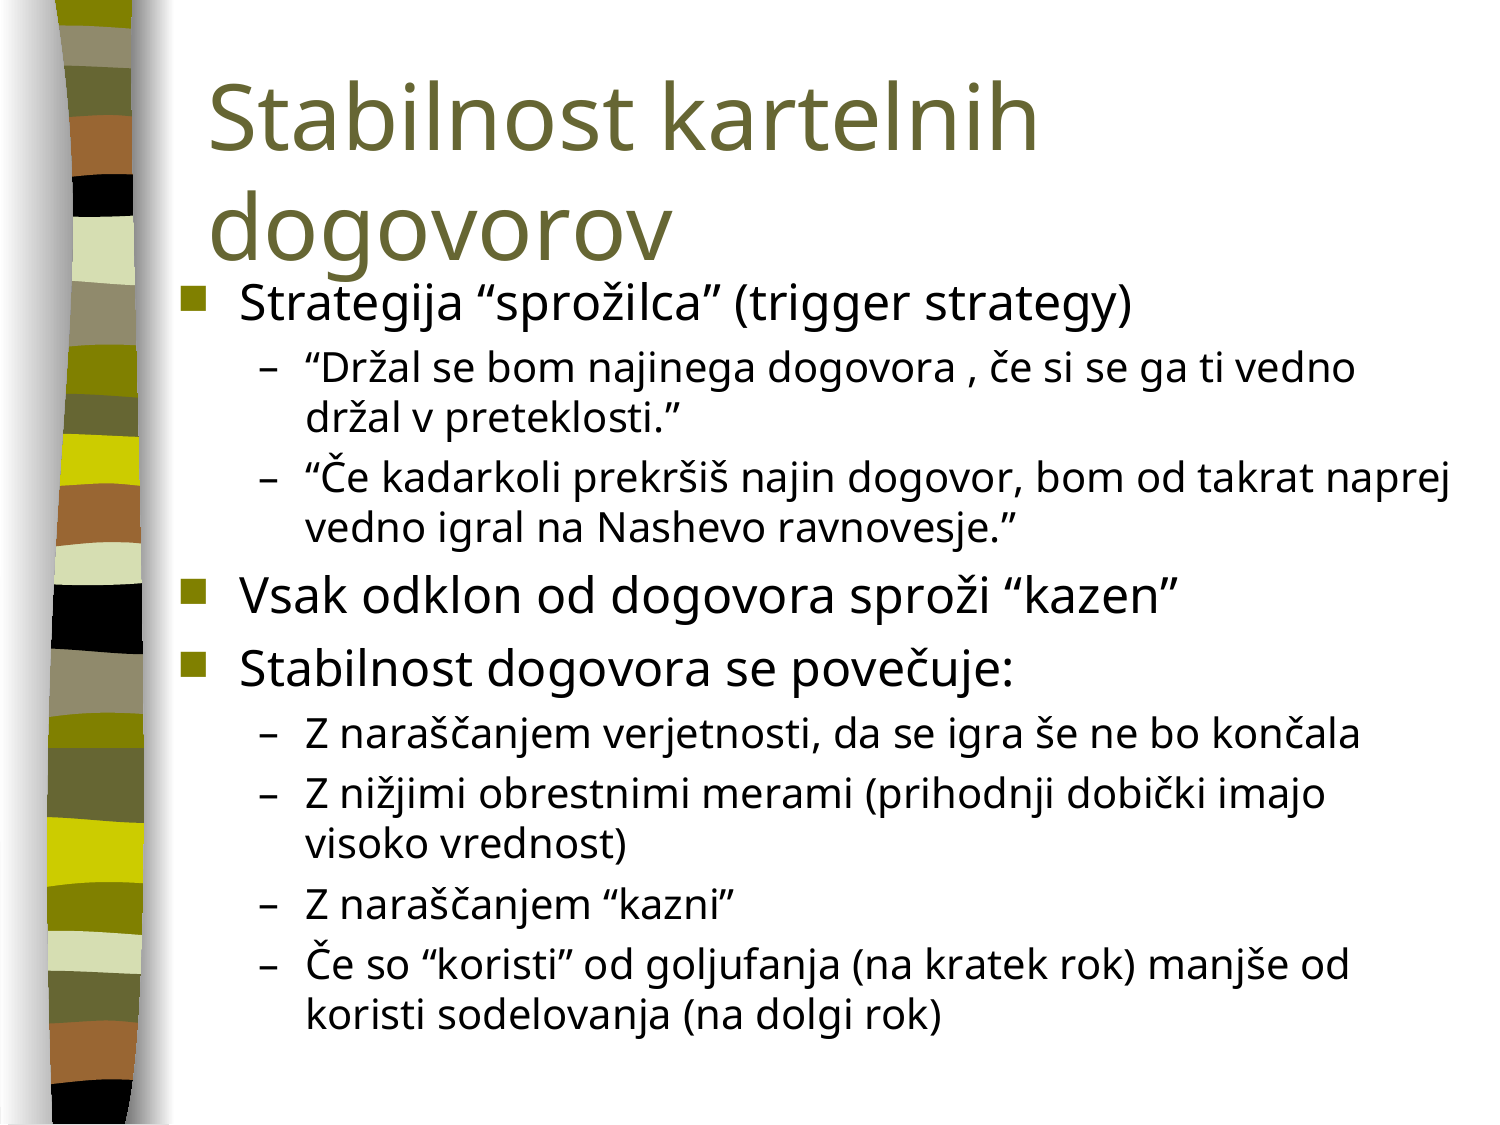

# Stabilnost kartelnih dogovorov
Strategija “sprožilca” (trigger strategy)
“Držal se bom najinega dogovora , če si se ga ti vedno držal v preteklosti.”
“Če kadarkoli prekršiš najin dogovor, bom od takrat naprej vedno igral na Nashevo ravnovesje.”
Vsak odklon od dogovora sproži “kazen”
Stabilnost dogovora se povečuje:
Z naraščanjem verjetnosti, da se igra še ne bo končala
Z nižjimi obrestnimi merami (prihodnji dobički imajo visoko vrednost)
Z naraščanjem “kazni”
Če so “koristi” od goljufanja (na kratek rok) manjše od koristi sodelovanja (na dolgi rok)